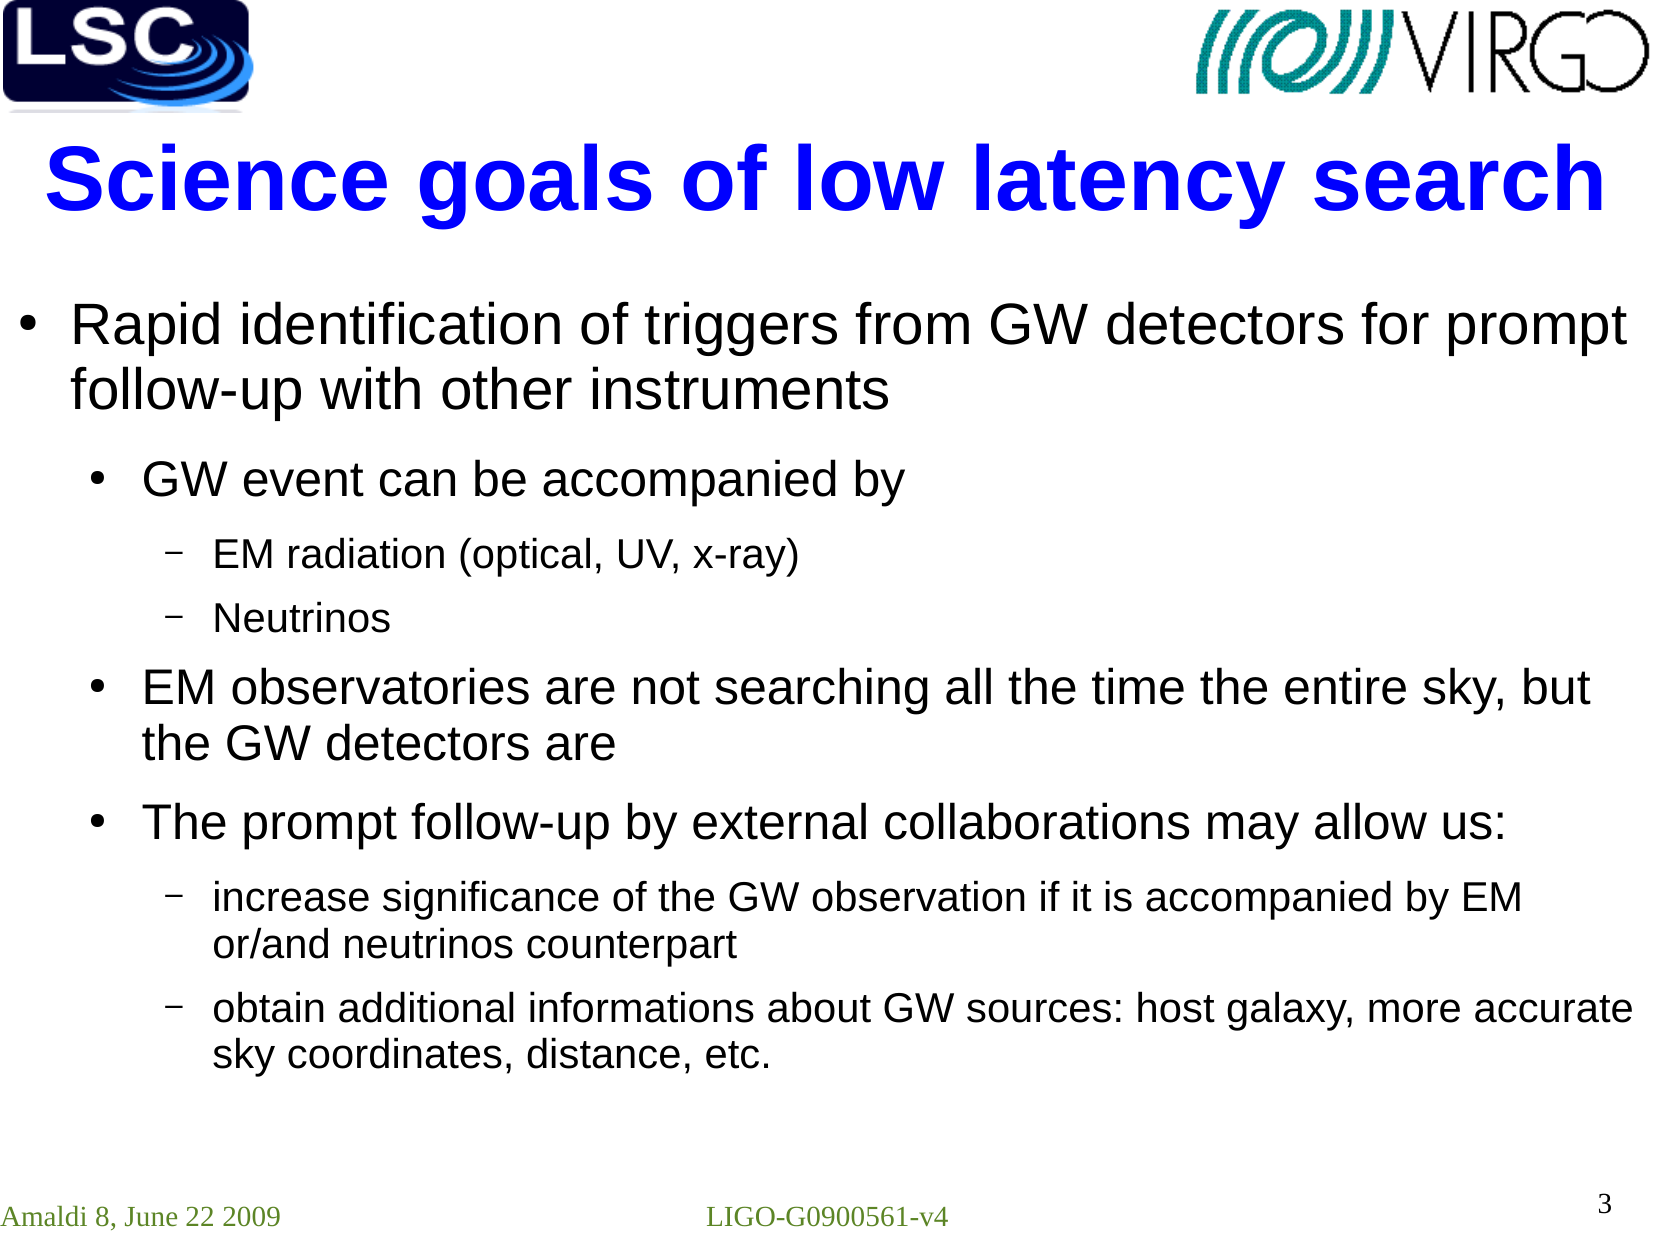

# Science goals of low latency search
Rapid identification of triggers from GW detectors for prompt follow-up with other instruments
GW event can be accompanied by
EM radiation (optical, UV, x-ray)
Neutrinos
EM observatories are not searching all the time the entire sky, but the GW detectors are
The prompt follow-up by external collaborations may allow us:
increase significance of the GW observation if it is accompanied by EM or/and neutrinos counterpart
obtain additional informations about GW sources: host galaxy, more accurate sky coordinates, distance, etc.
3